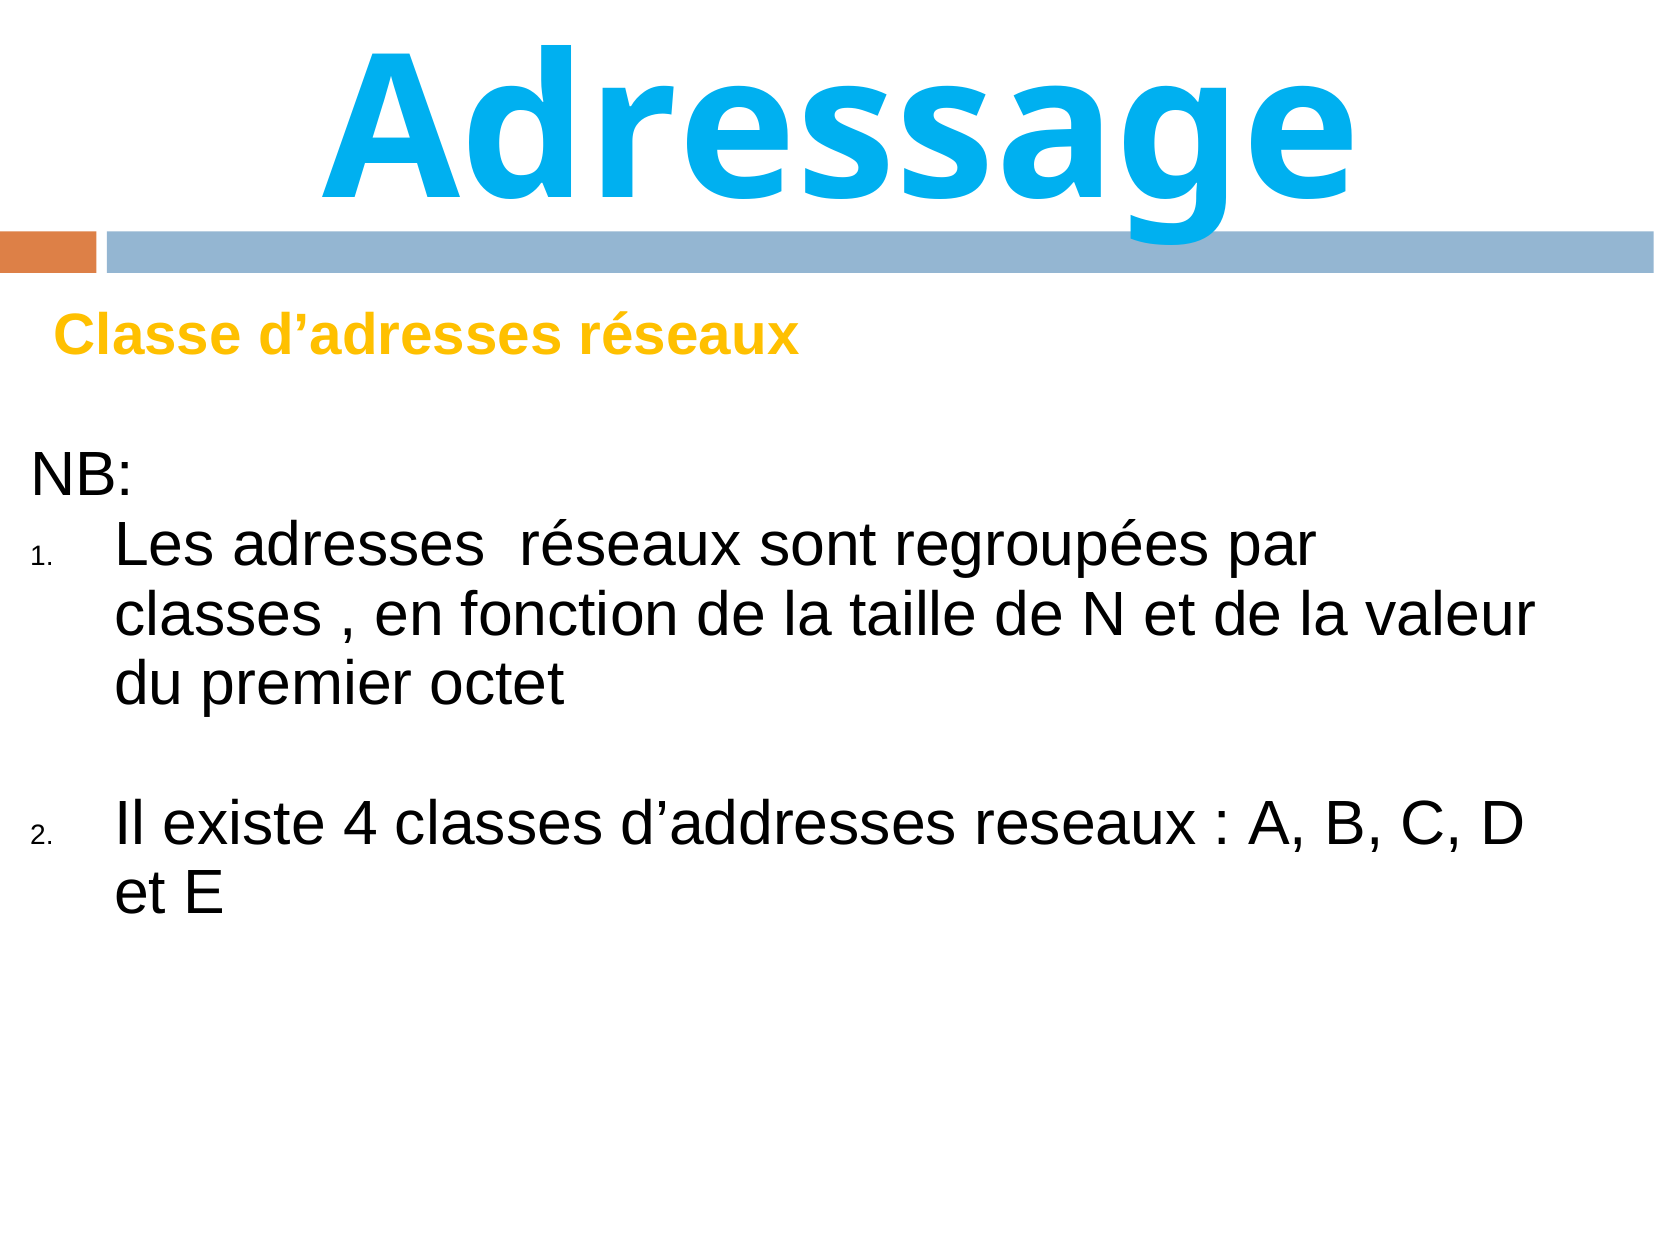

Adressage
Classe d’adresses réseaux
NB:
Les adresses réseaux sont regroupées par classes , en fonction de la taille de N et de la valeur du premier octet
Il existe 4 classes d’addresses reseaux : A, B, C, D et E